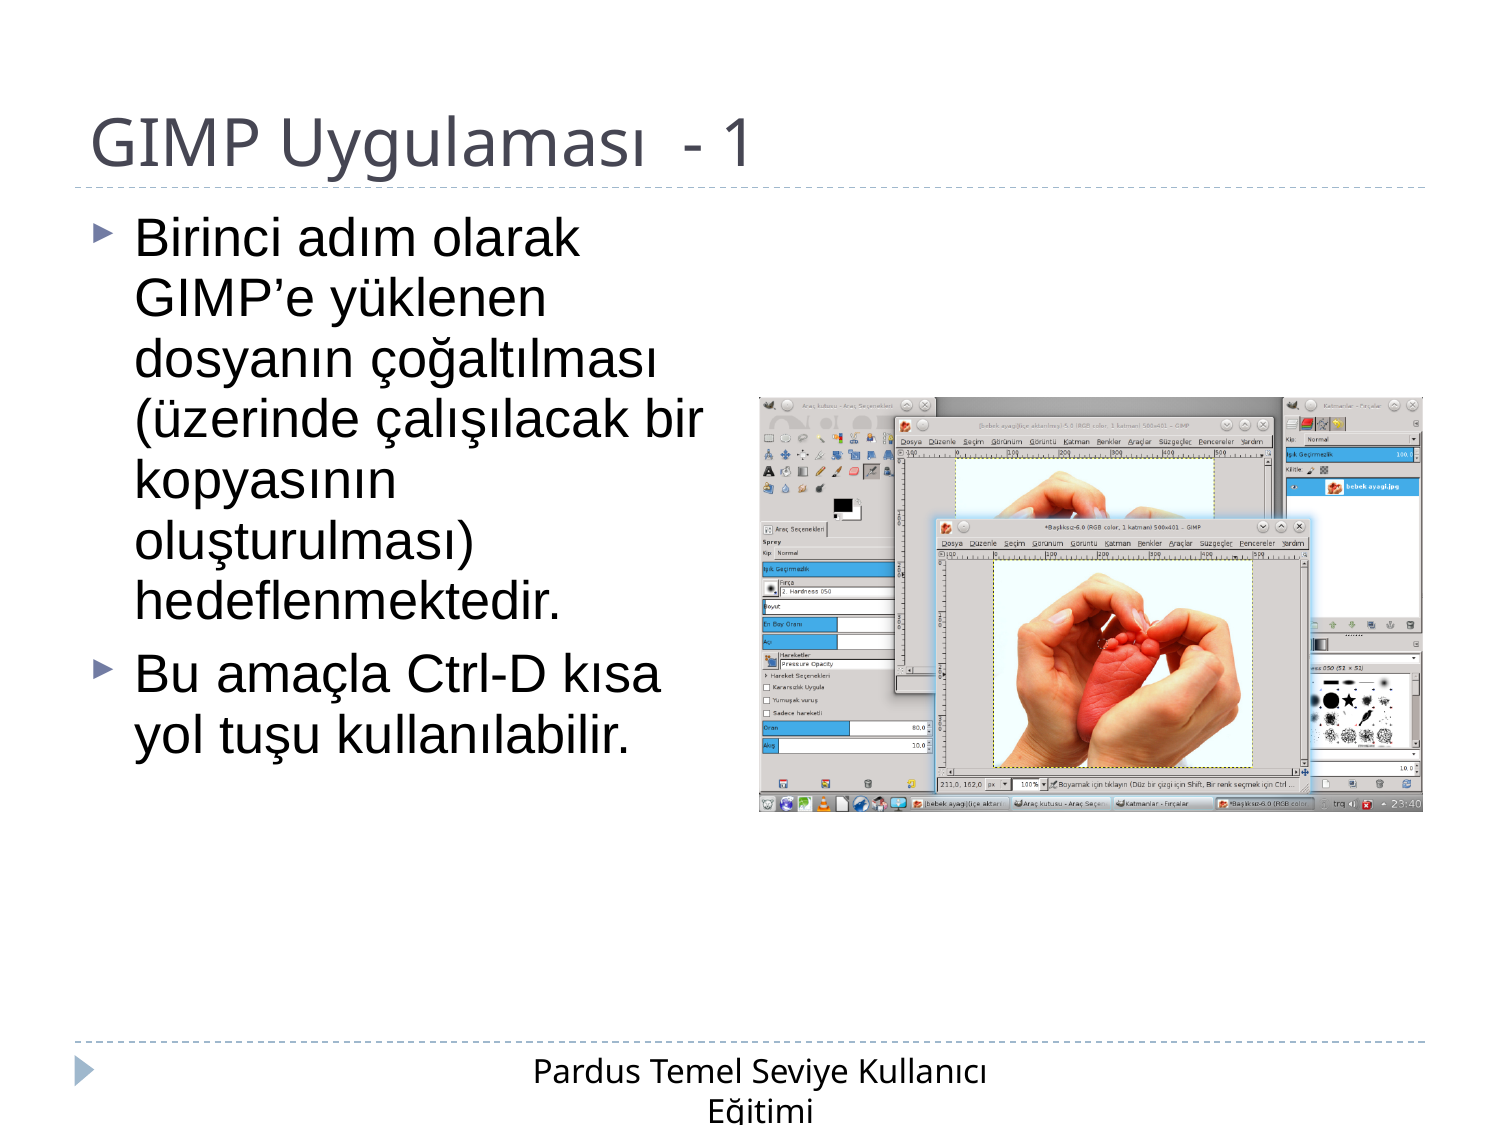

# GIMP Uygulaması - 1
Birinci adım olarak GIMP’e yüklenen dosyanın çoğaltılması (üzerinde çalışılacak bir kopyasının oluşturulması) hedeflenmektedir.
Bu amaçla Ctrl-D kısa yol tuşu kullanılabilir.